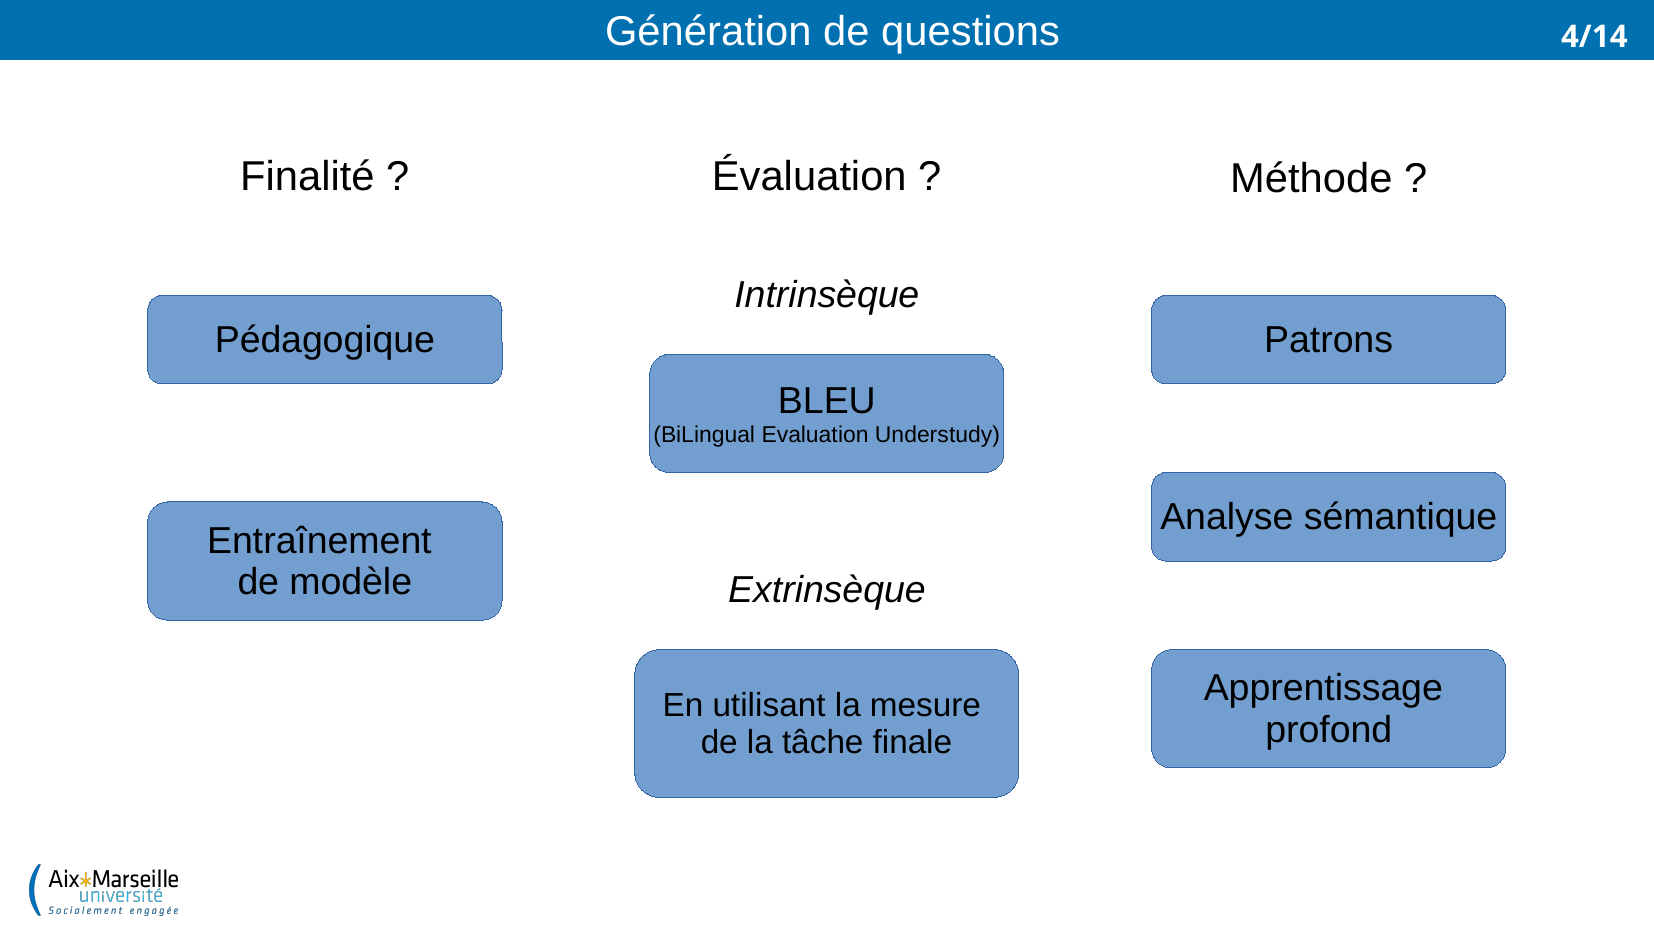

Génération de questions
4/14
Finalité ?
Évaluation ?
Méthode ?
Intrinsèque
Pédagogique
Patrons
BLEU
(BiLingual Evaluation Understudy)
Analyse sémantique
Entraînement
de modèle
Extrinsèque
En utilisant la mesure
de la tâche finale
Apprentissage
profond